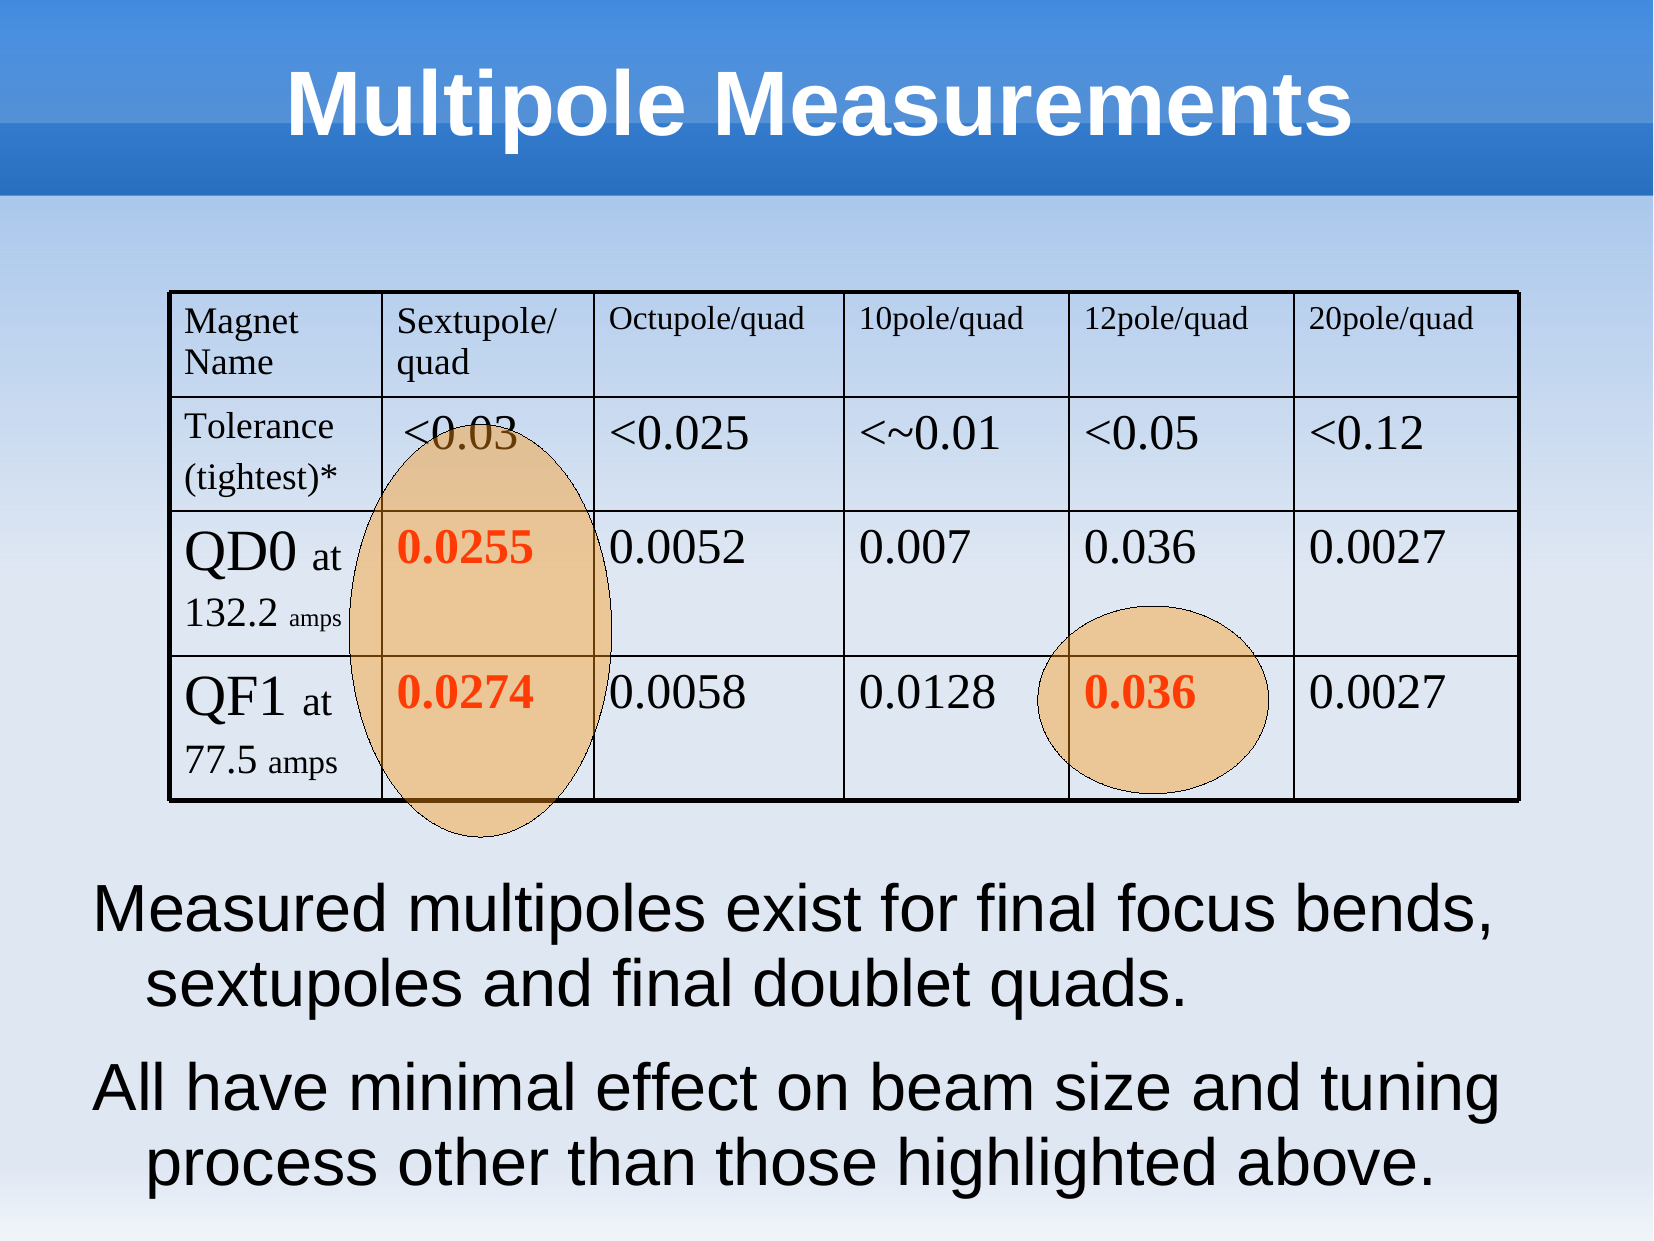

# Multipole Measurements
Magnet Name
Sextupole/quad
Octupole/quad
10pole/quad
12pole/quad
20pole/quad
Tolerance
(tightest)*
 <0.03
<0.025
<~0.01
<0.05
<0.12
QD0 at
132.2 amps
0.0255
0.0052
0.007
0.036
0.0027
QF1 at
77.5 amps
0.0274
0.0058
0.0128
0.036
0.0027
Measured multipoles exist for final focus bends, sextupoles and final doublet quads.
All have minimal effect on beam size and tuning process other than those highlighted above.